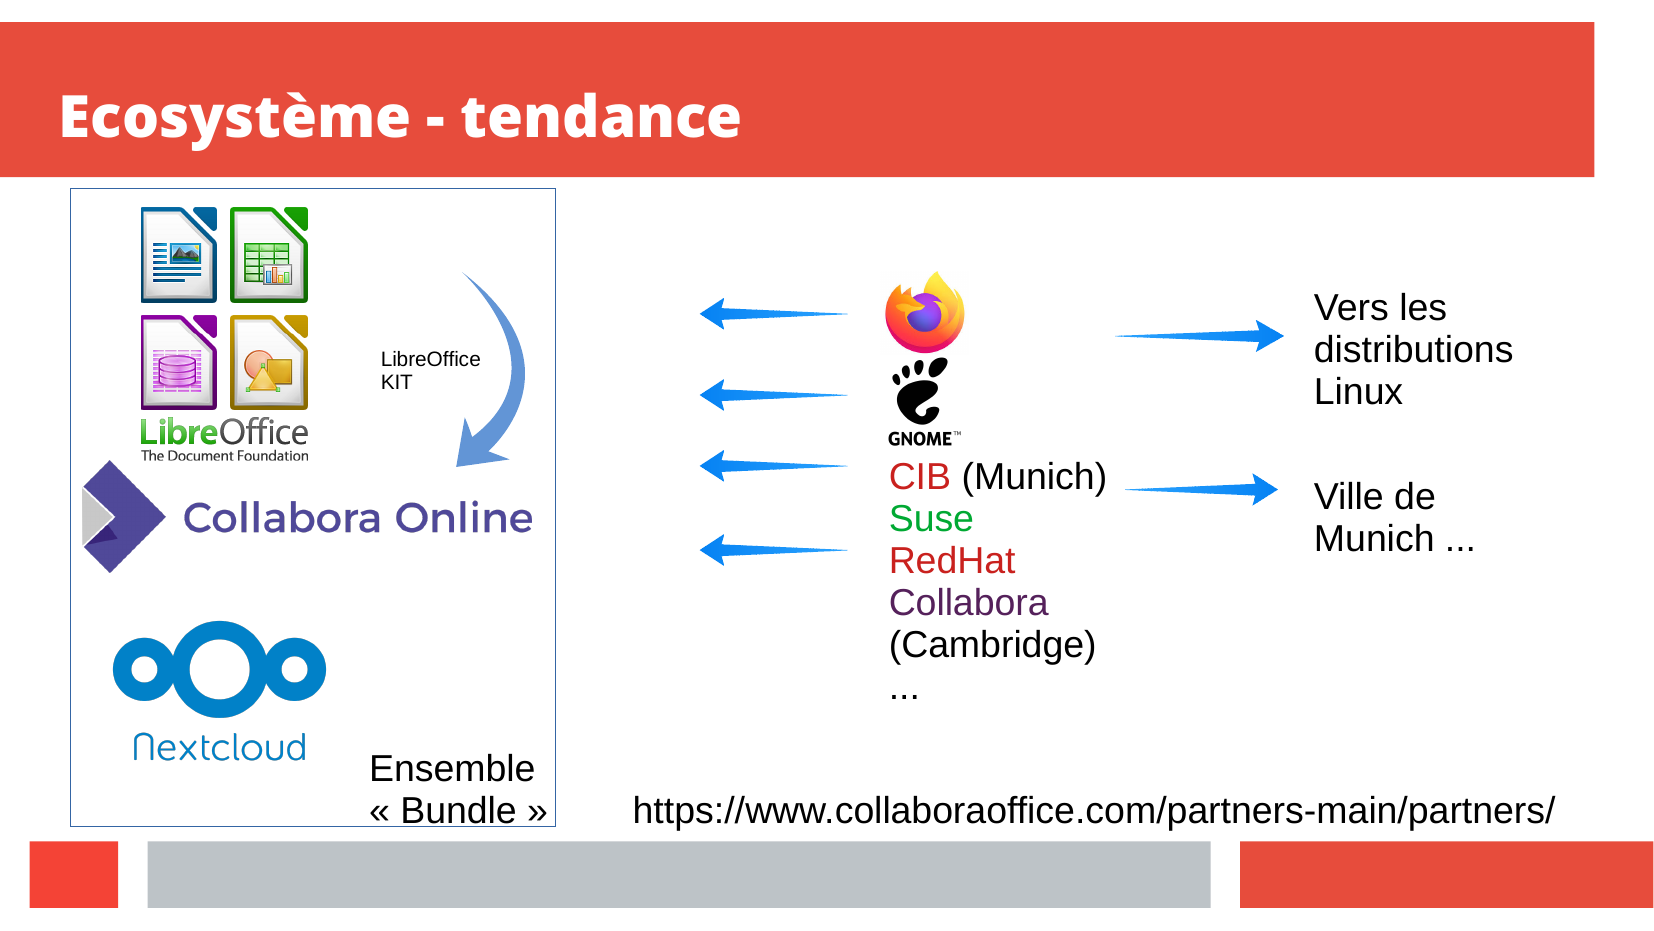

# Ecosystème - tendance
Vers les distributions Linux
LibreOffice KIT
CIB (Munich)
Suse
RedHat
Collabora (Cambridge)
...
Ville de Munich ...
Ensemble « Bundle »
https://www.collaboraoffice.com/partners-main/partners/